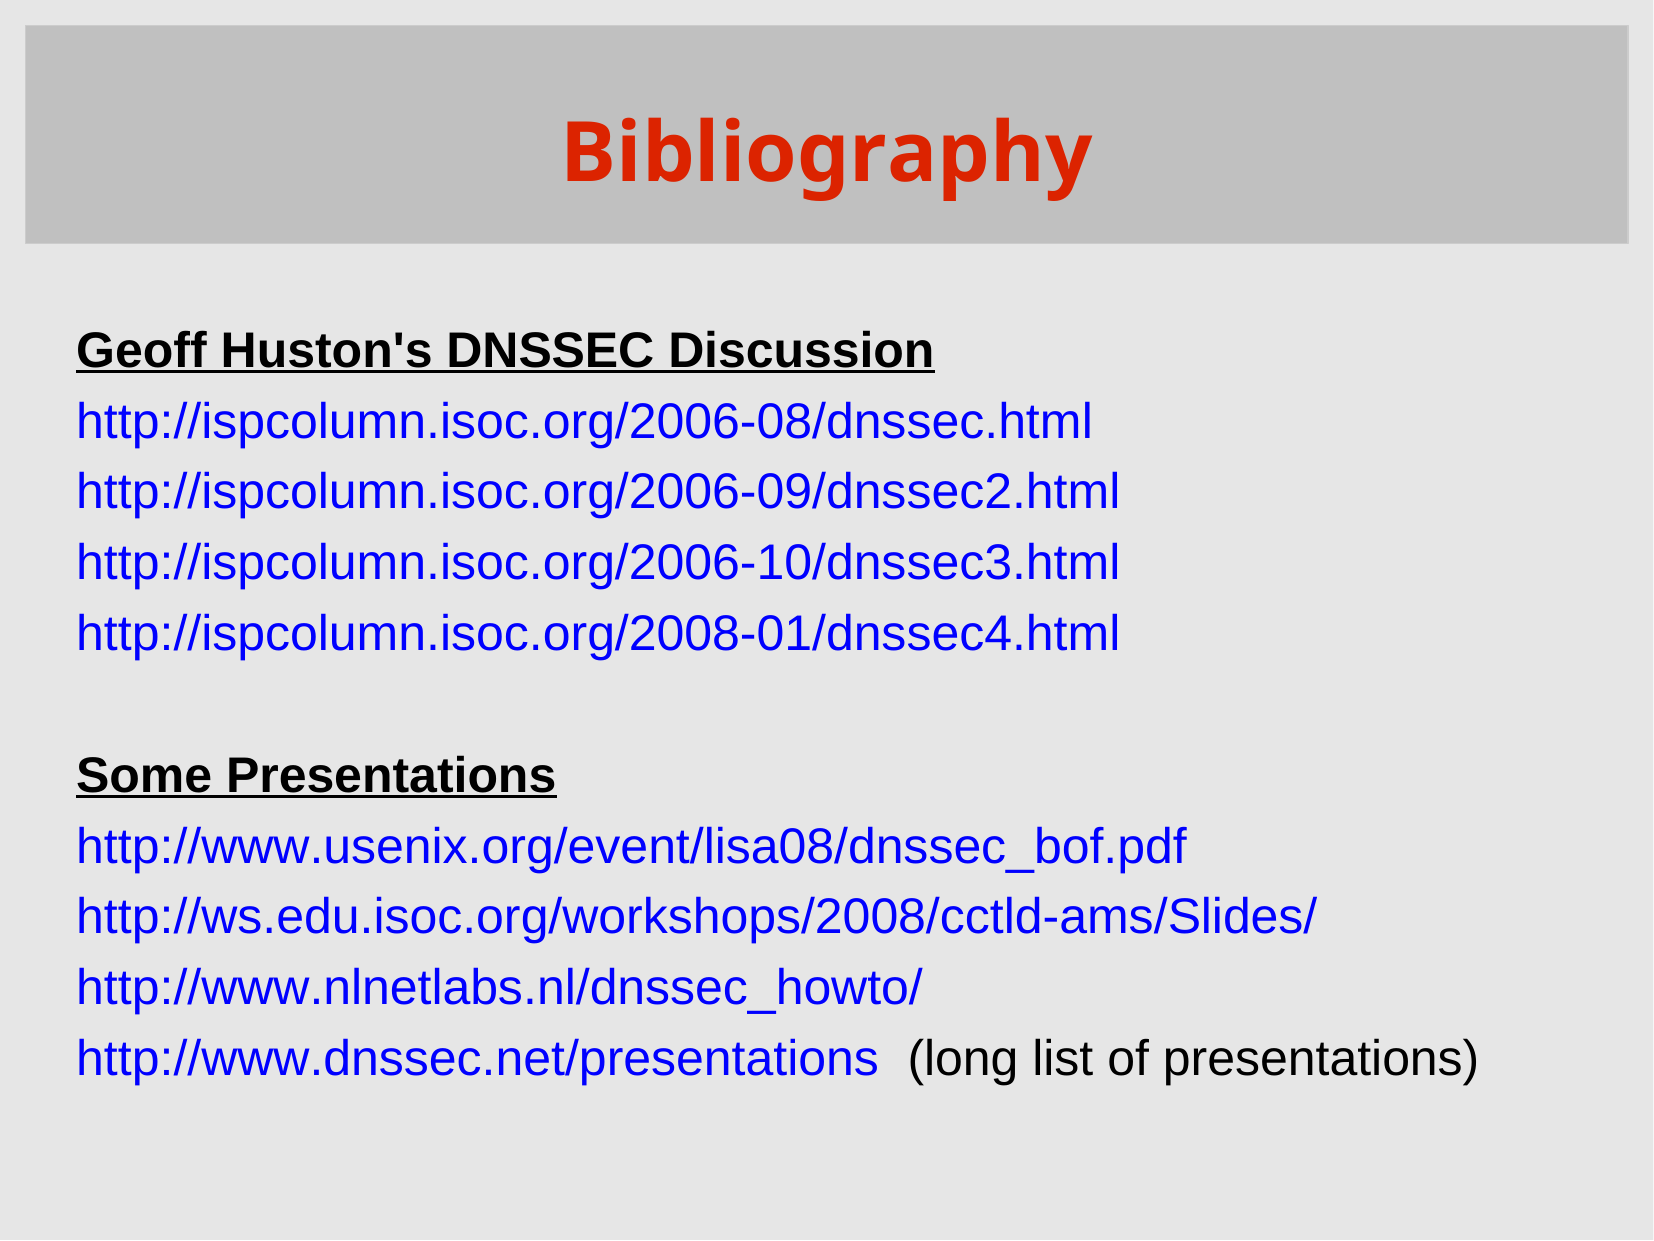

# Bibliography
Geoff Huston's DNSSEC Discussion
http://ispcolumn.isoc.org/2006-08/dnssec.html
http://ispcolumn.isoc.org/2006-09/dnssec2.html
http://ispcolumn.isoc.org/2006-10/dnssec3.html
http://ispcolumn.isoc.org/2008-01/dnssec4.html
Some Presentations
http://www.usenix.org/event/lisa08/dnssec_bof.pdf
http://ws.edu.isoc.org/workshops/2008/cctld-ams/Slides/
http://www.nlnetlabs.nl/dnssec_howto/
http://www.dnssec.net/presentations (long list of presentations)